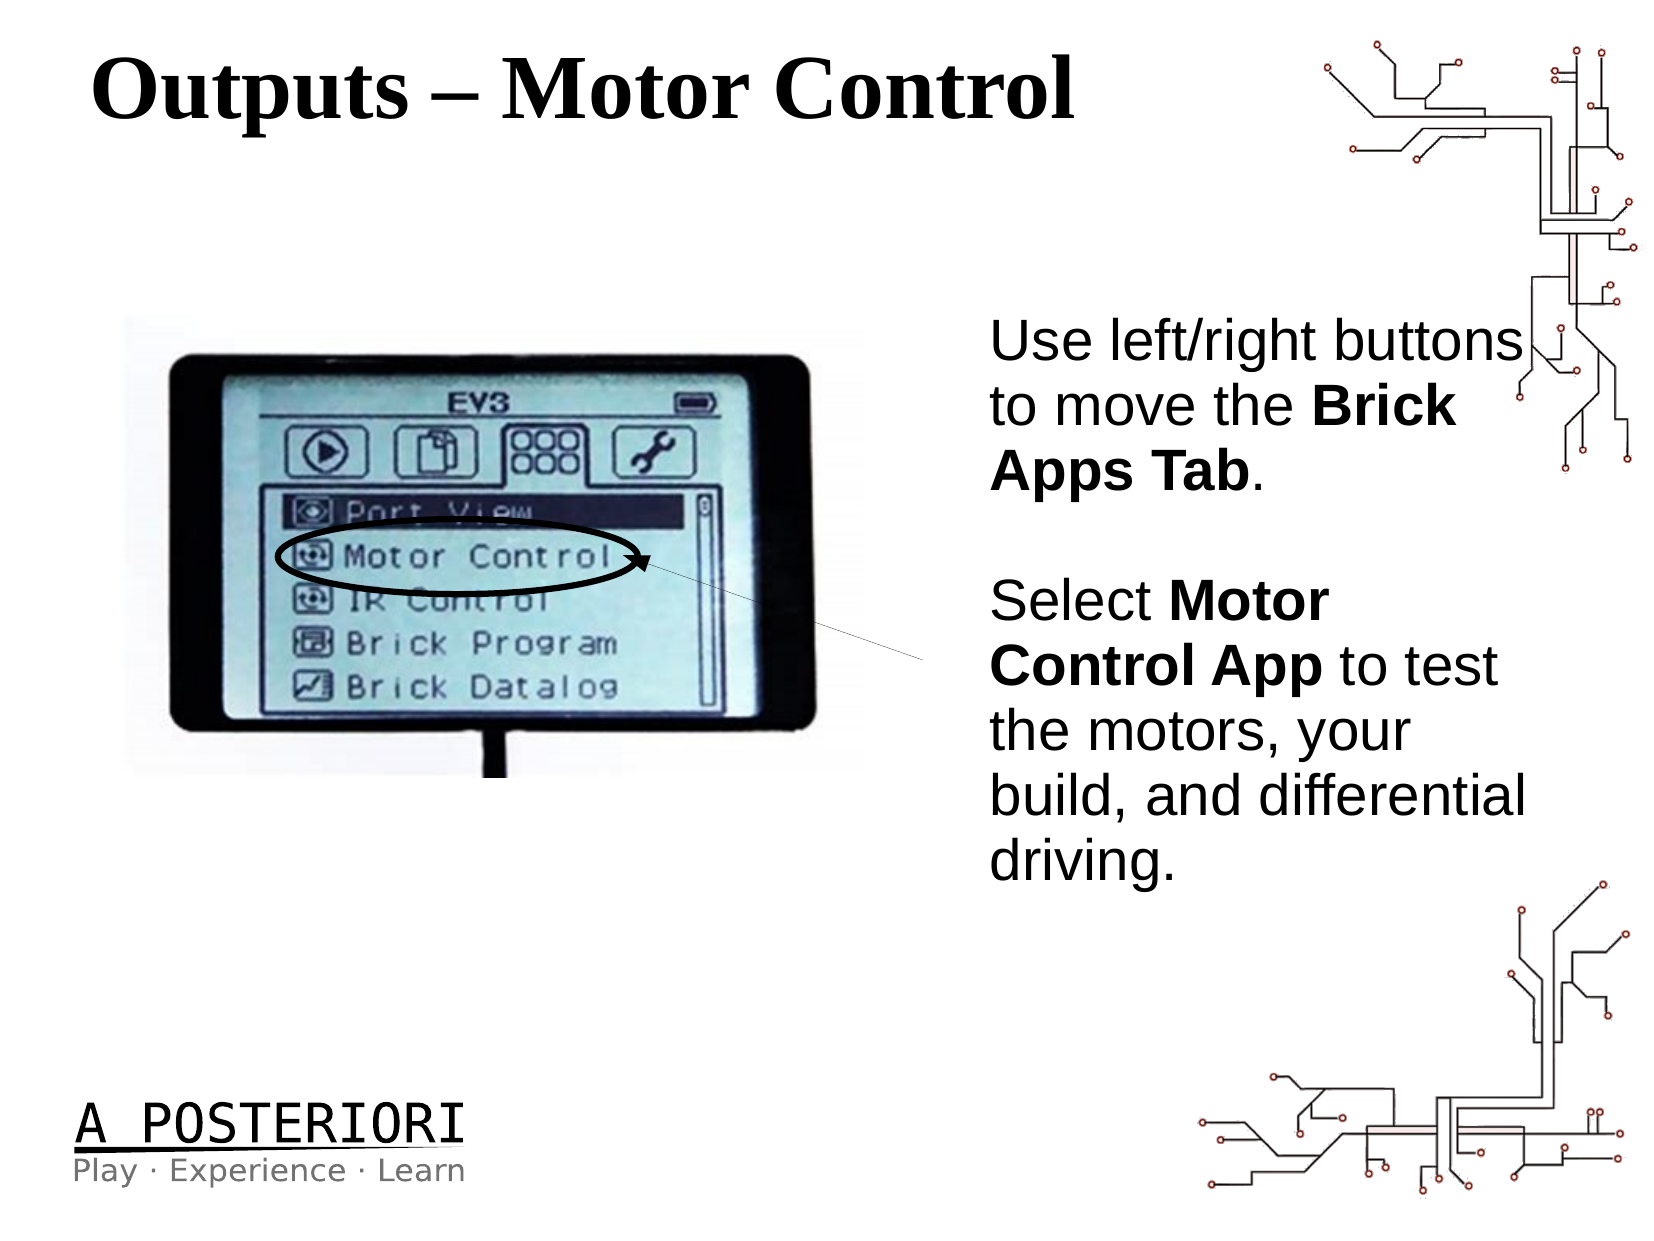

# Outputs – Motor Control
Use left/right buttons to move the Brick Apps Tab.
Select Motor Control App to test the motors, your build, and differential driving.